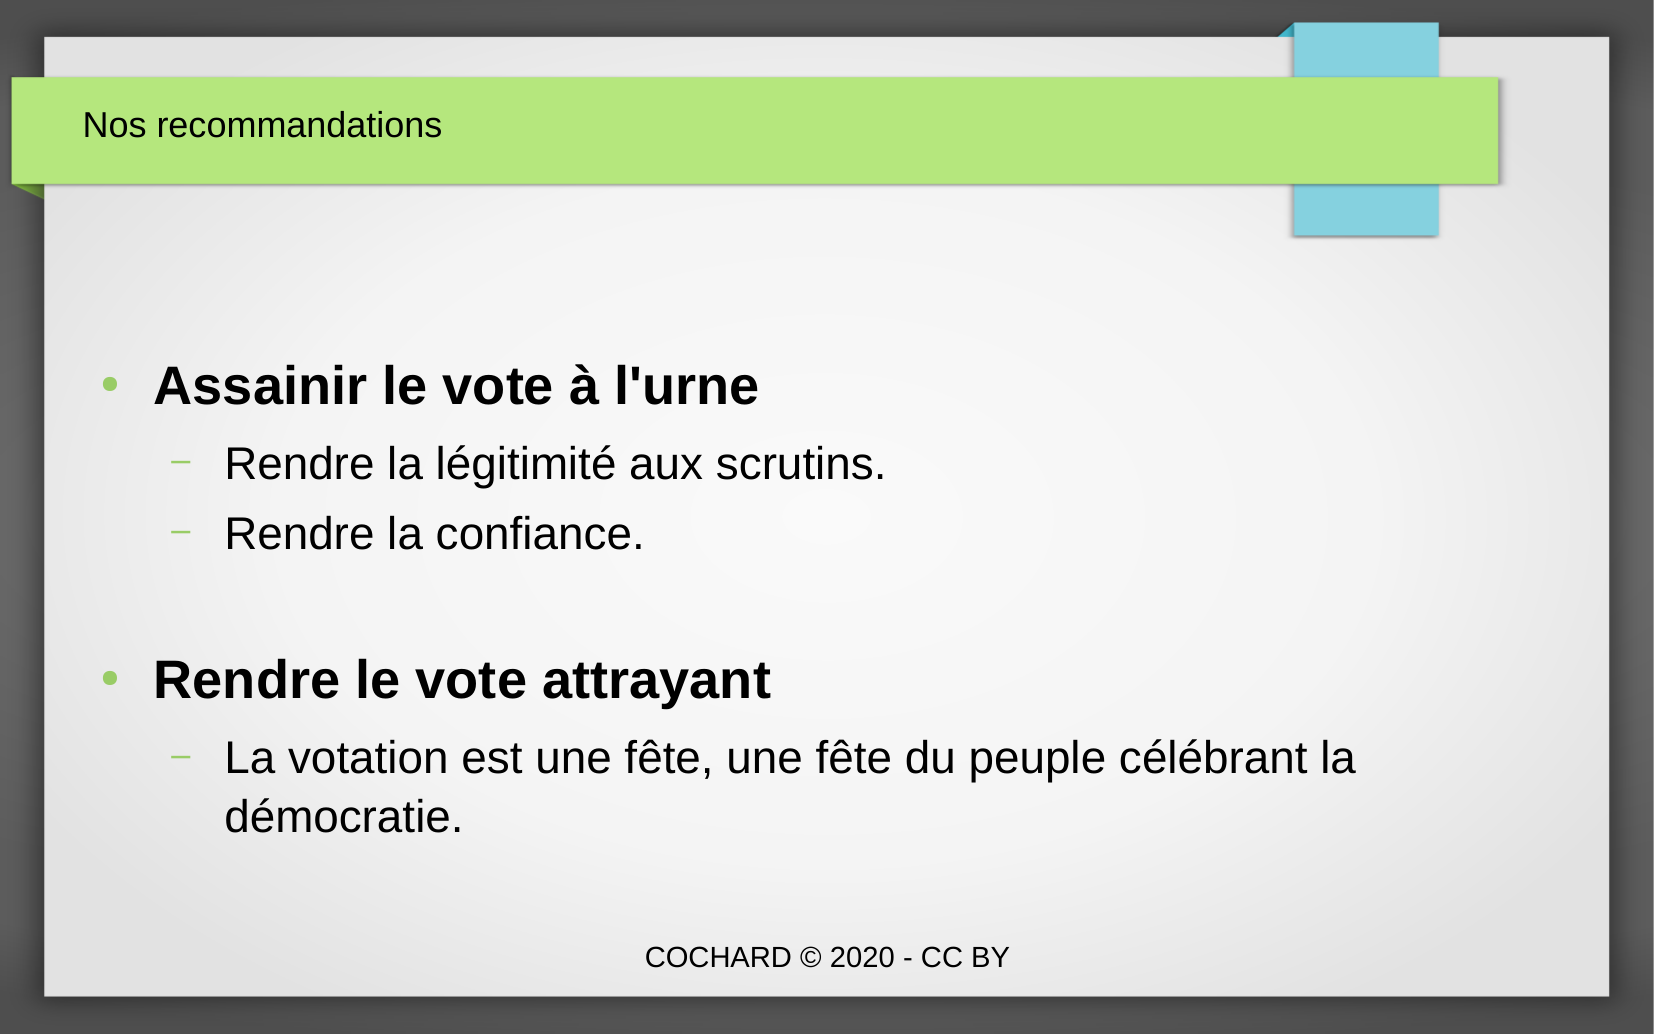

# Nos recommandations
Assainir le vote à l'urne
Rendre la légitimité aux scrutins.
Rendre la confiance.
Rendre le vote attrayant
La votation est une fête, une fête du peuple célébrant la démocratie.
COCHARD © 2020 - CC BY